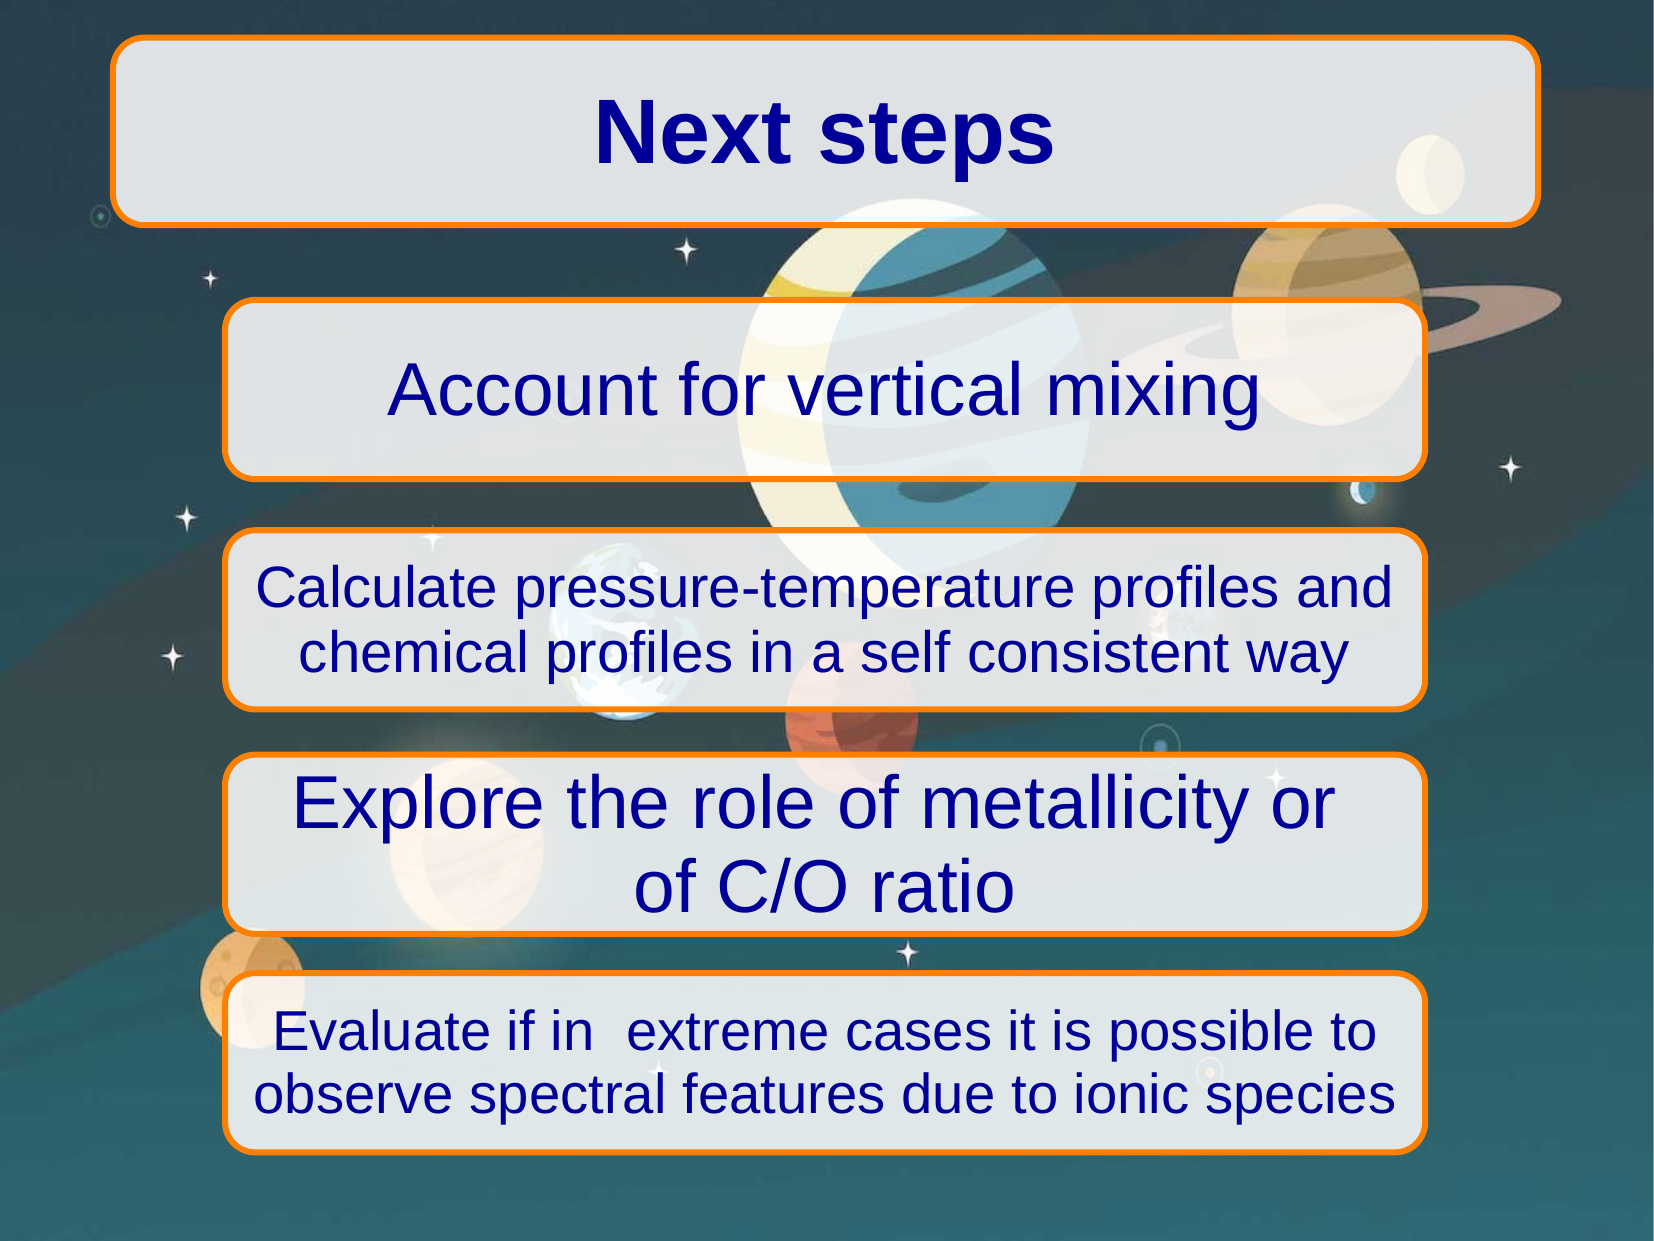

Next steps
Account for vertical mixing
Calculate pressure-temperature profiles and chemical profiles in a self consistent way
Explore the role of metallicity or of C/O ratio
Evaluate if in extreme cases it is possible to observe spectral features due to ionic species